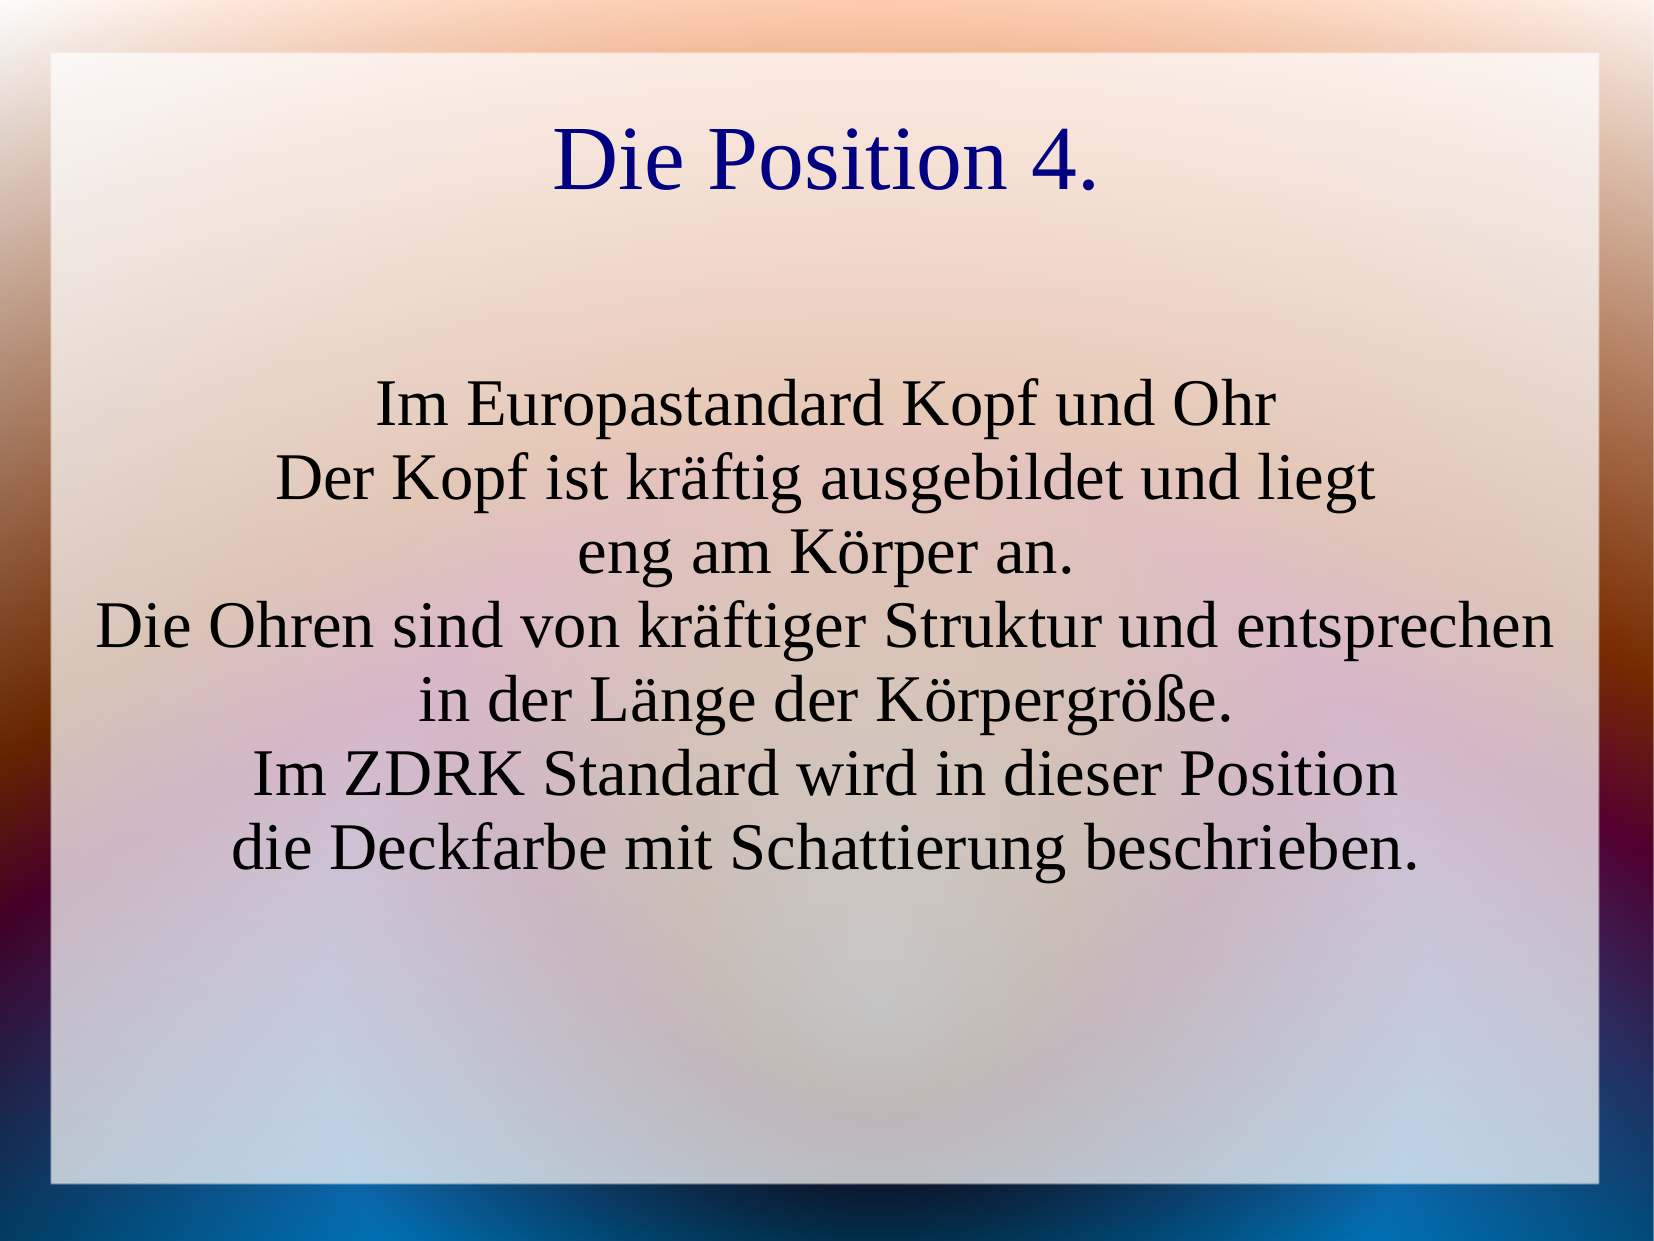

# Die Position 4.
Im Europastandard Kopf und Ohr
Der Kopf ist kräftig ausgebildet und liegt
eng am Körper an.
Die Ohren sind von kräftiger Struktur und entsprechen
in der Länge der Körpergröße.
Im ZDRK Standard wird in dieser Position
die Deckfarbe mit Schattierung beschrieben.